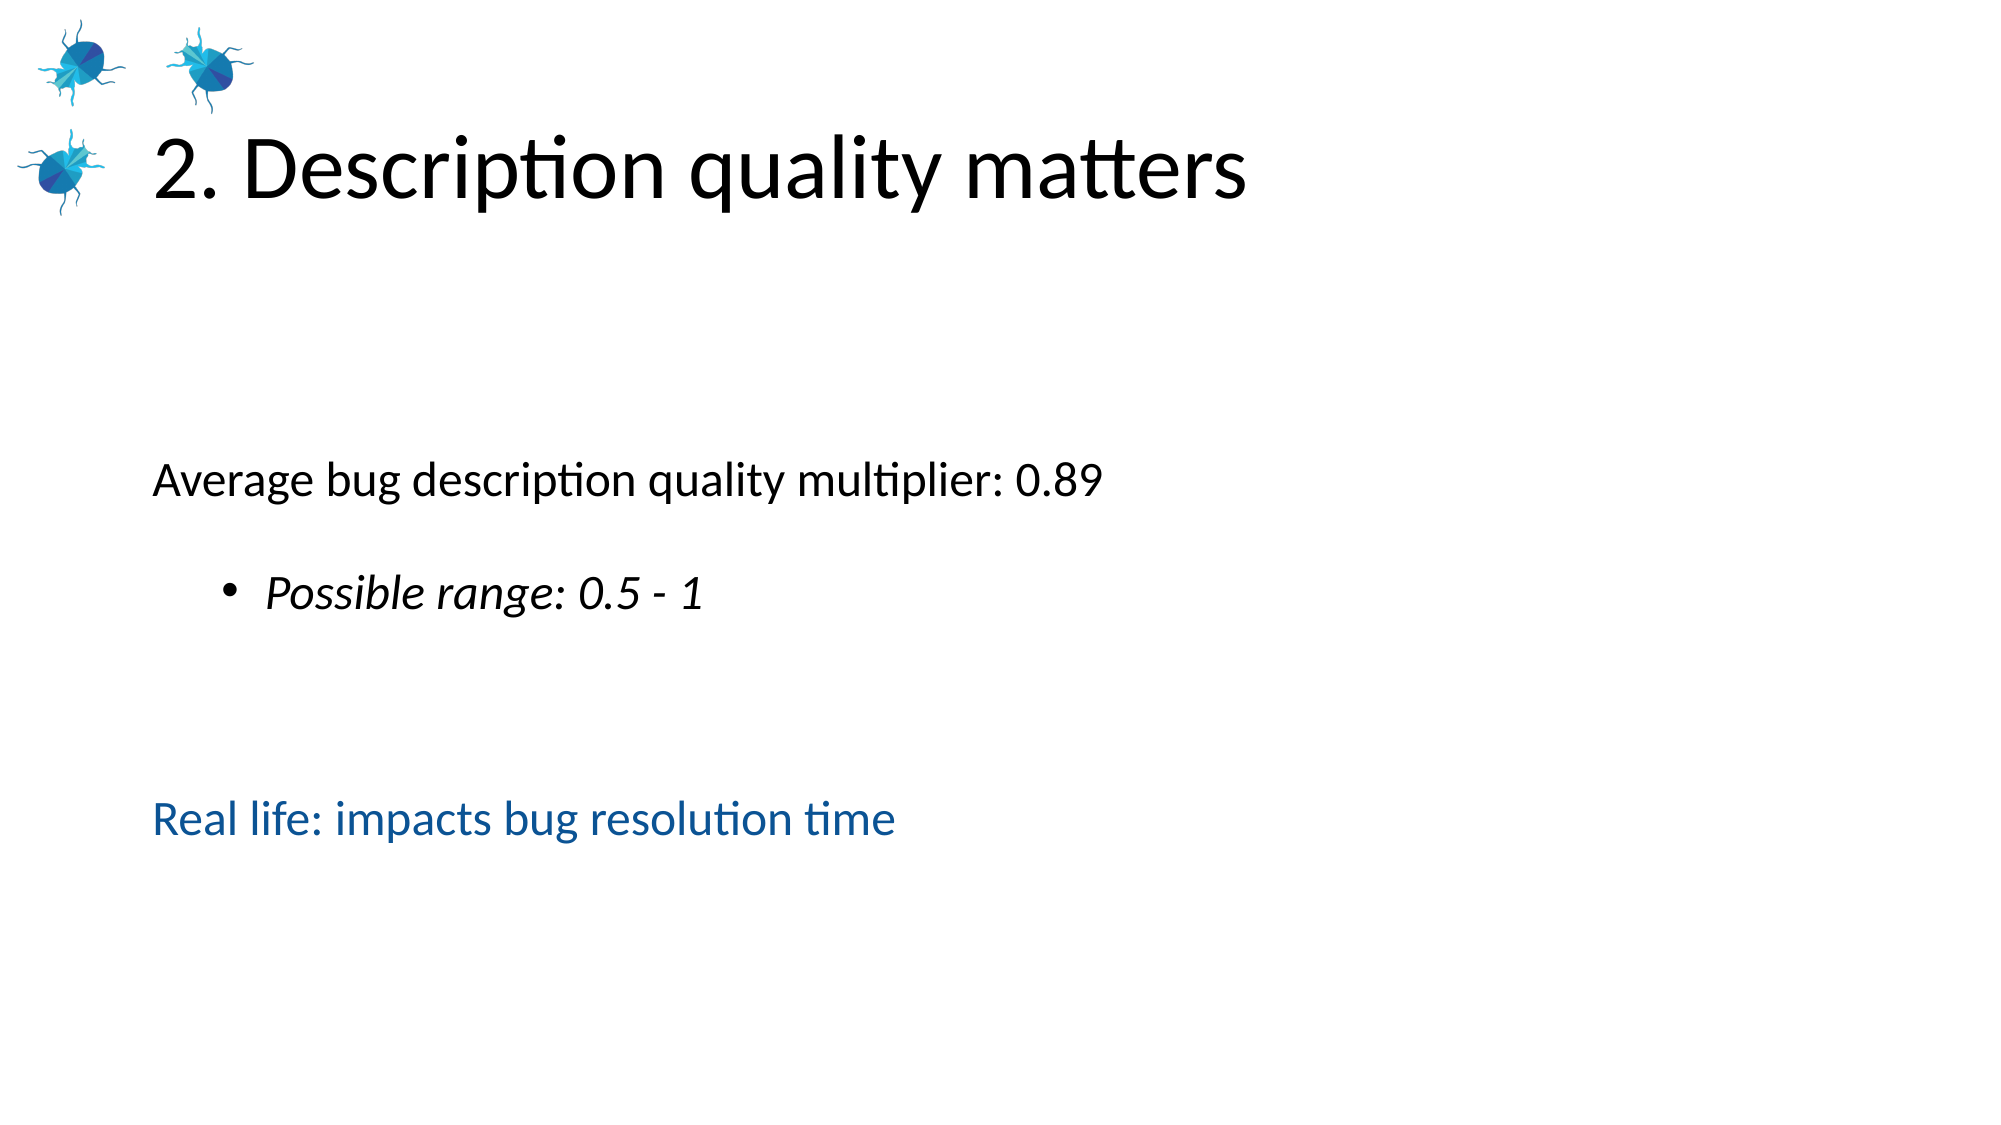

# 2. Description quality matters
Average bug description quality multiplier: 0.89
Possible range: 0.5 - 1
Real life: impacts bug resolution time